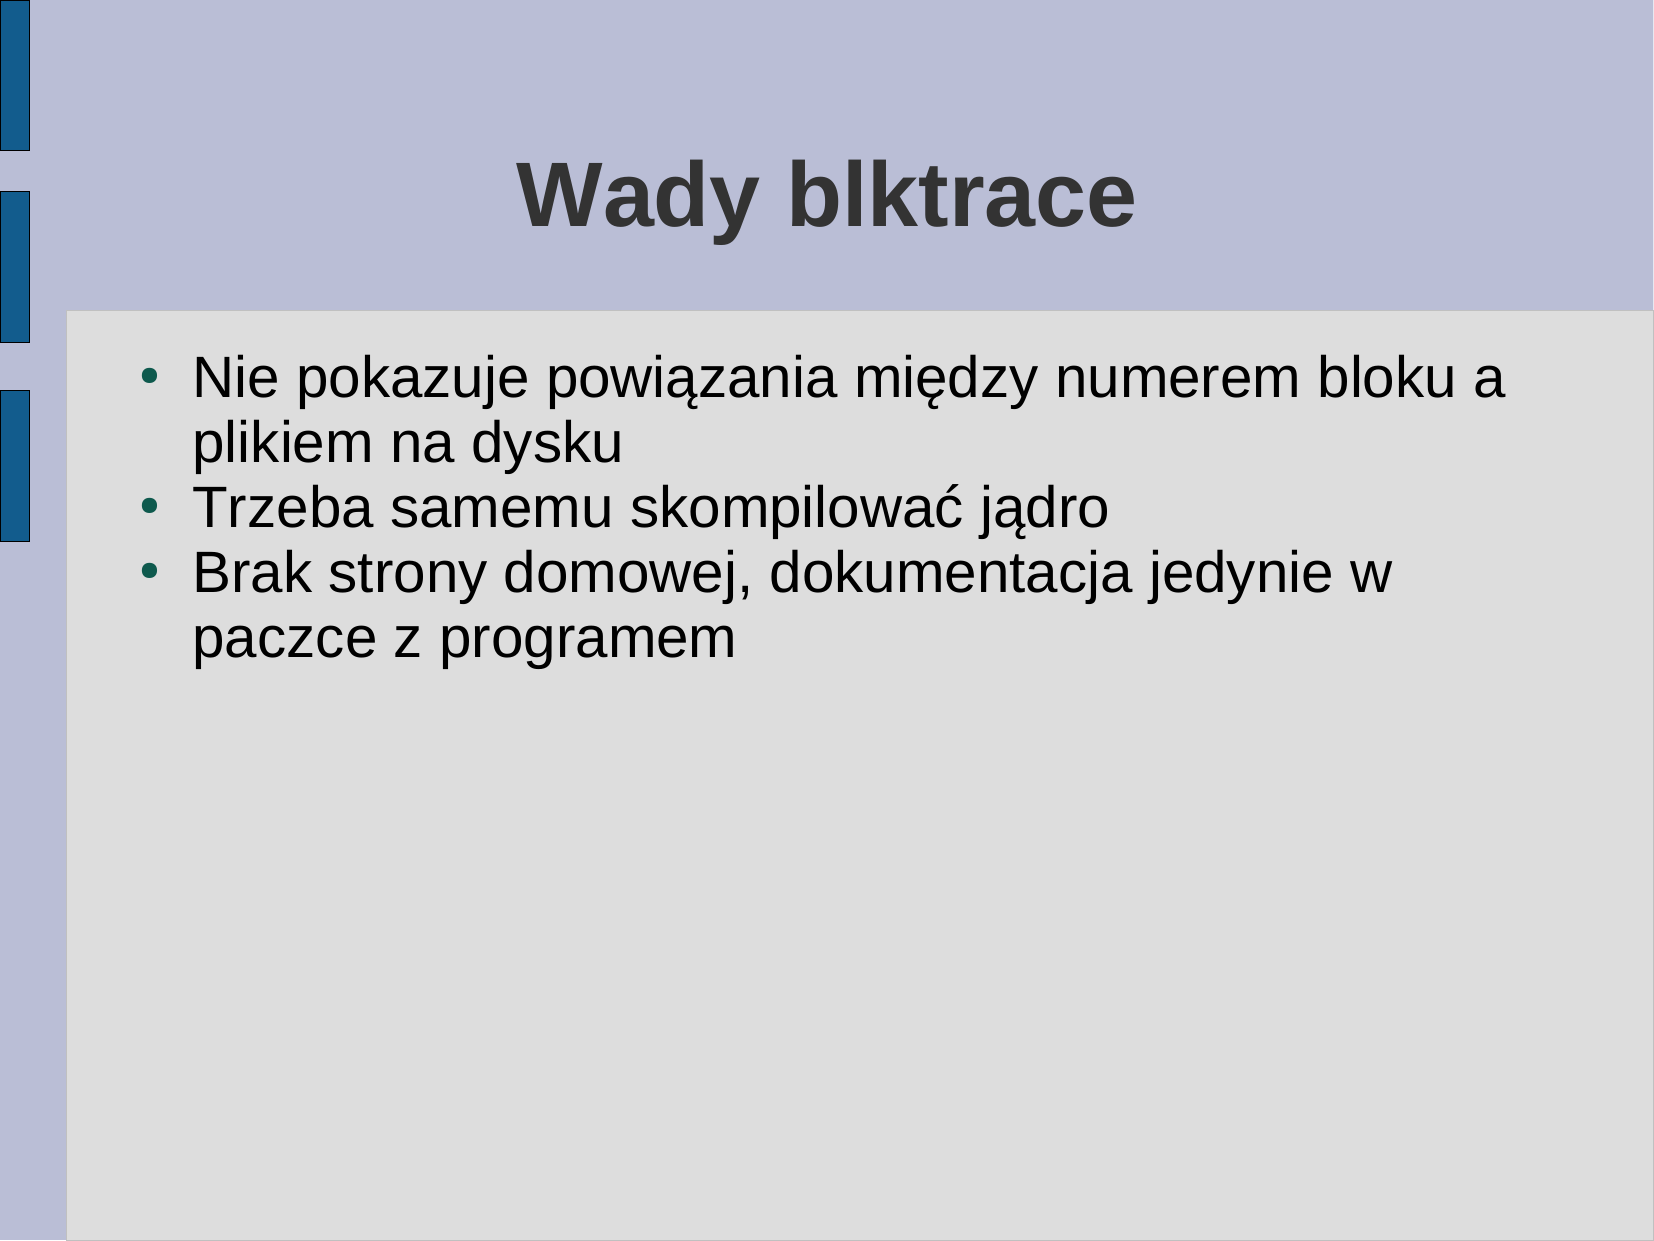

# Wady blktrace
Nie pokazuje powiązania między numerem bloku a plikiem na dysku
Trzeba samemu skompilować jądro
Brak strony domowej, dokumentacja jedynie w paczce z programem